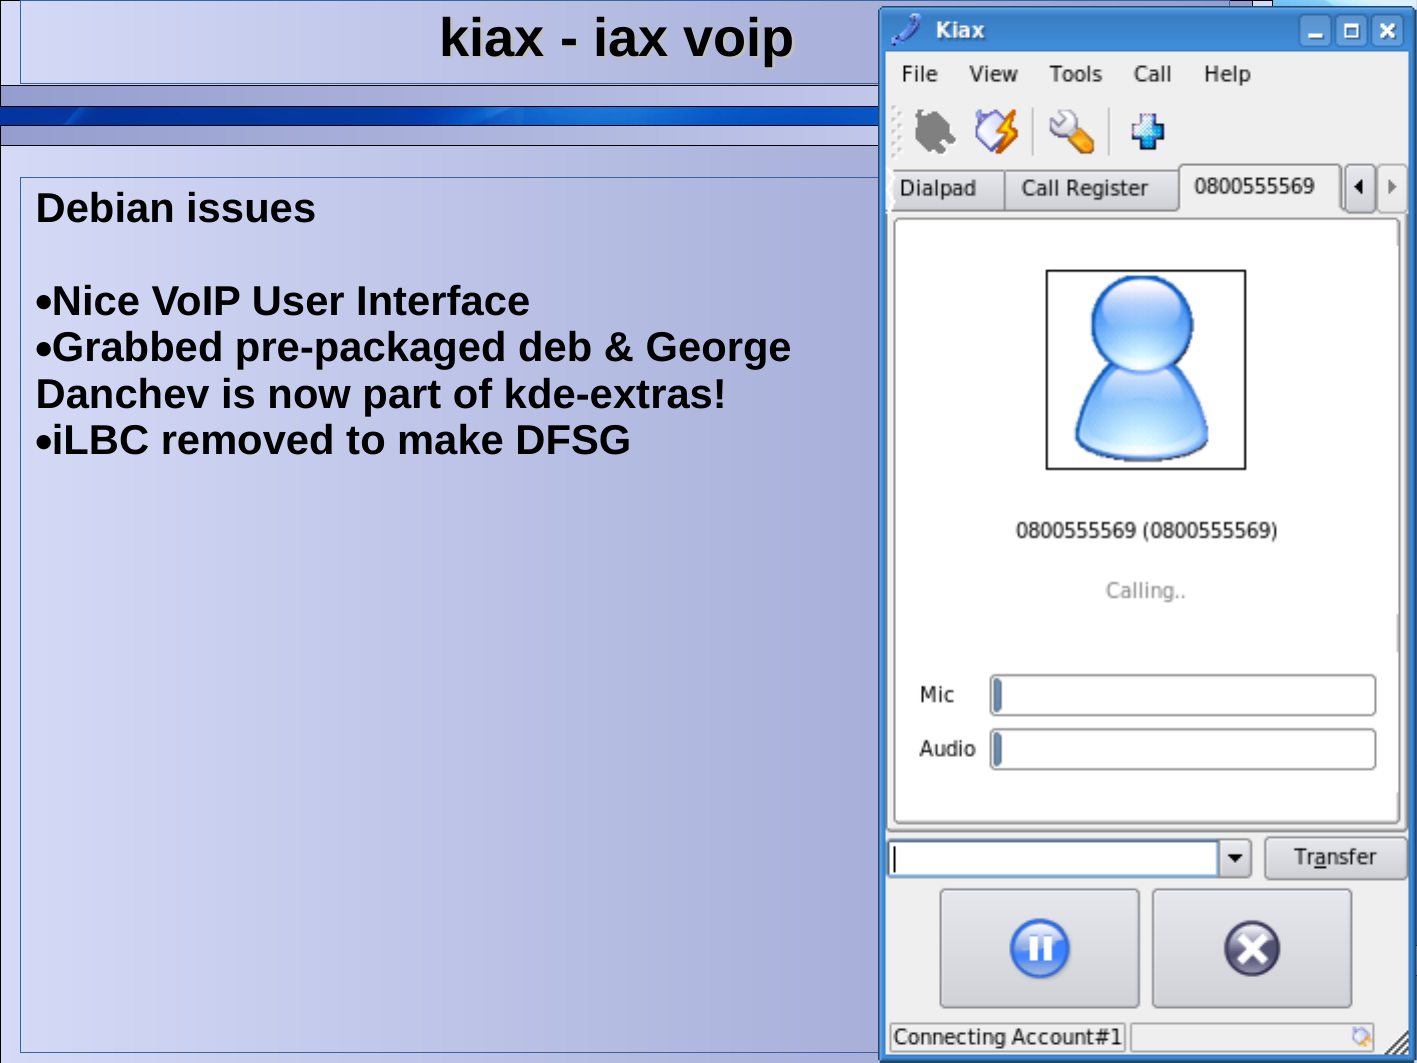

kiax - iax voip
Debian issues
Nice VoIP User Interface
Grabbed pre-packaged deb & George Danchev is now part of kde-extras!
iLBC removed to make DFSG